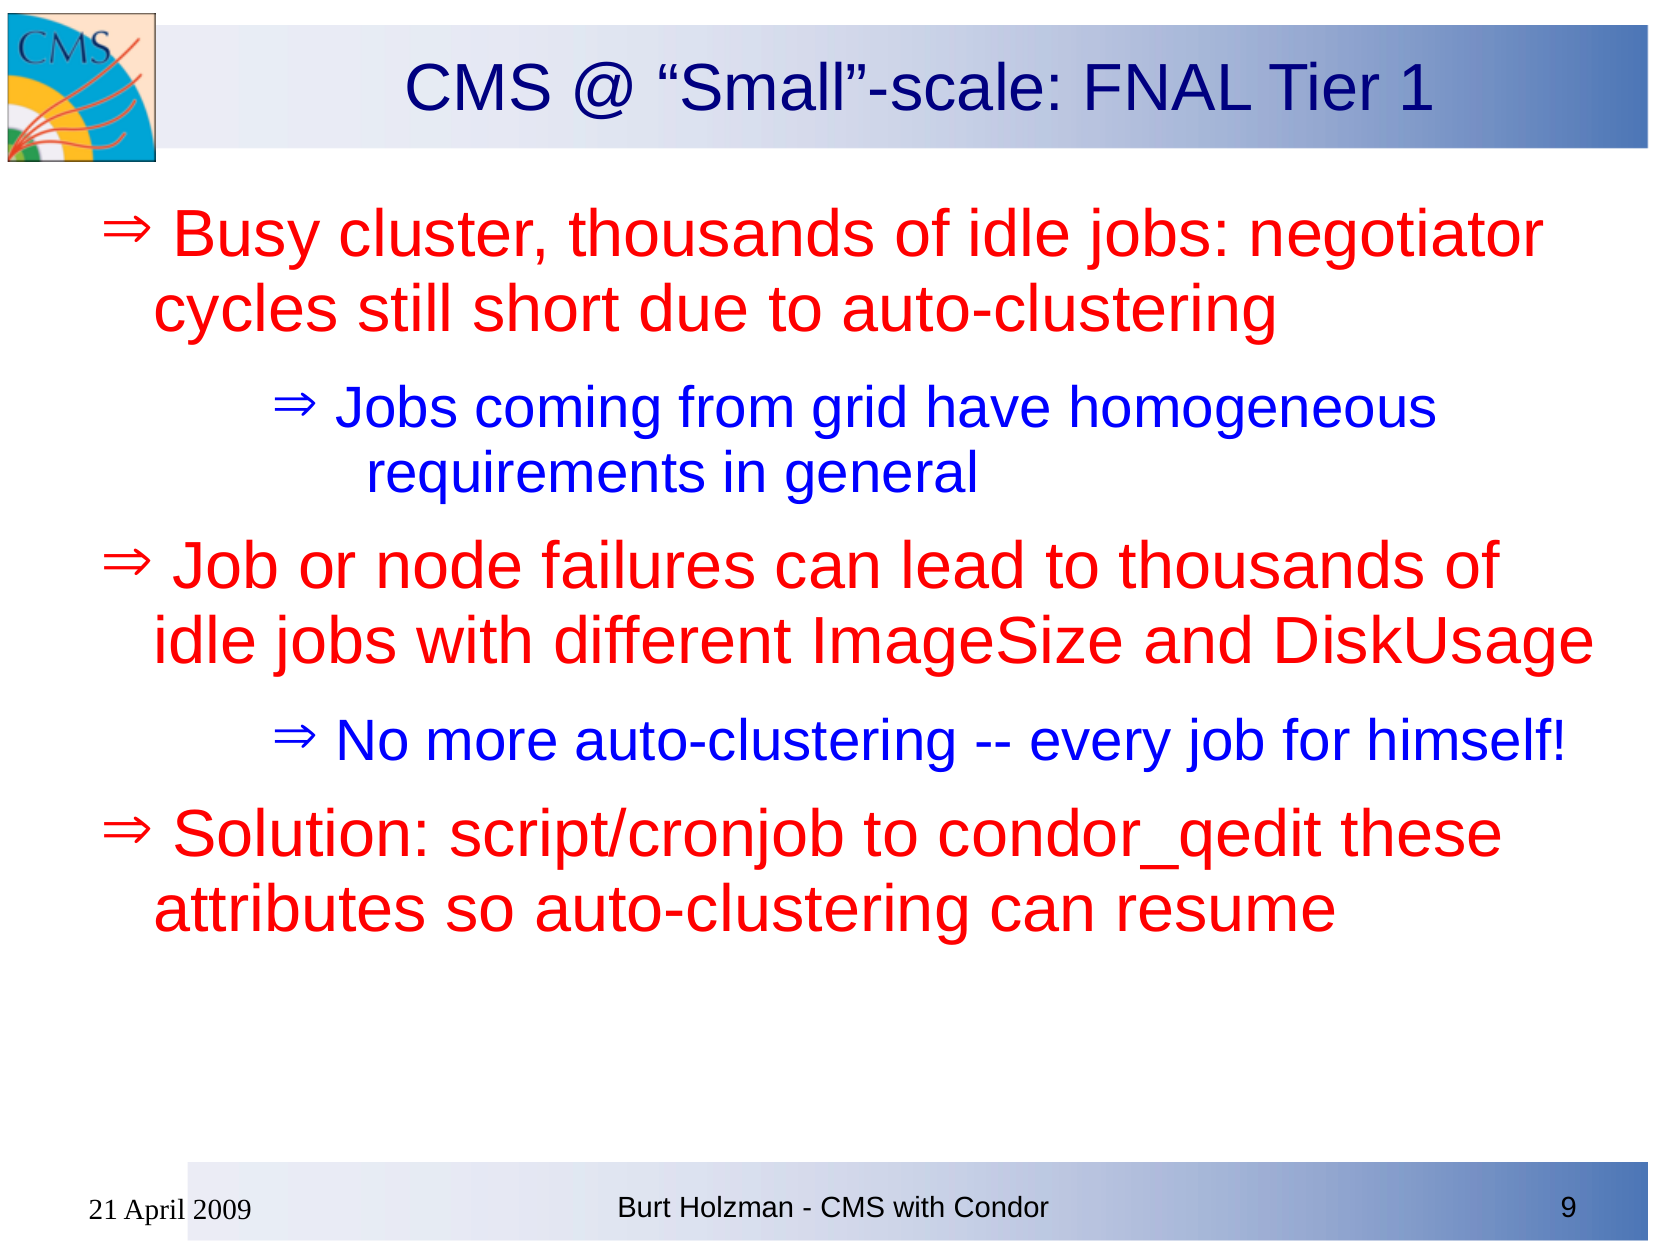

# CMS @ “Small”-scale: FNAL Tier 1
 Busy cluster, thousands of idle jobs: negotiator cycles still short due to auto-clustering
 Jobs coming from grid have homogeneous requirements in general
 Job or node failures can lead to thousands of idle jobs with different ImageSize and DiskUsage
 No more auto-clustering -- every job for himself!
 Solution: script/cronjob to condor_qedit these attributes so auto-clustering can resume
Burt Holzman - CMS with Condor
9
21 April 2009